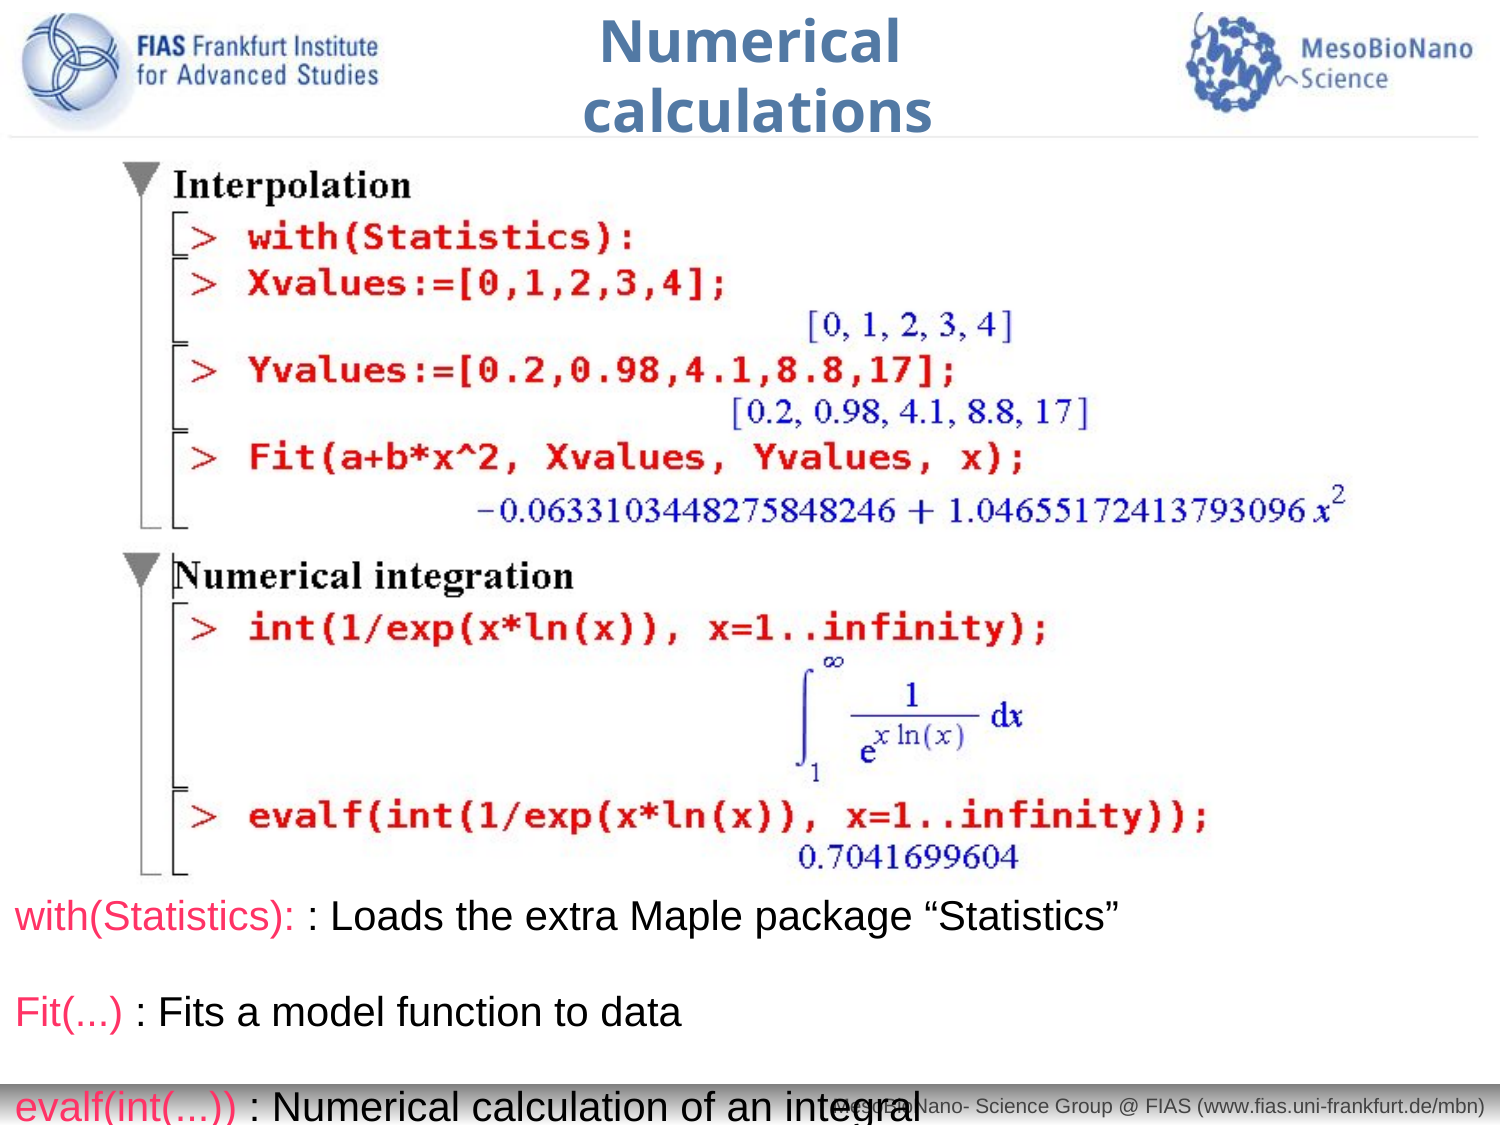

# Numerical calculations
with(Statistics): : Loads the extra Maple package “Statistics”
Fit(...) : Fits a model function to data
evalf(int(...)) : Numerical calculation of an integral